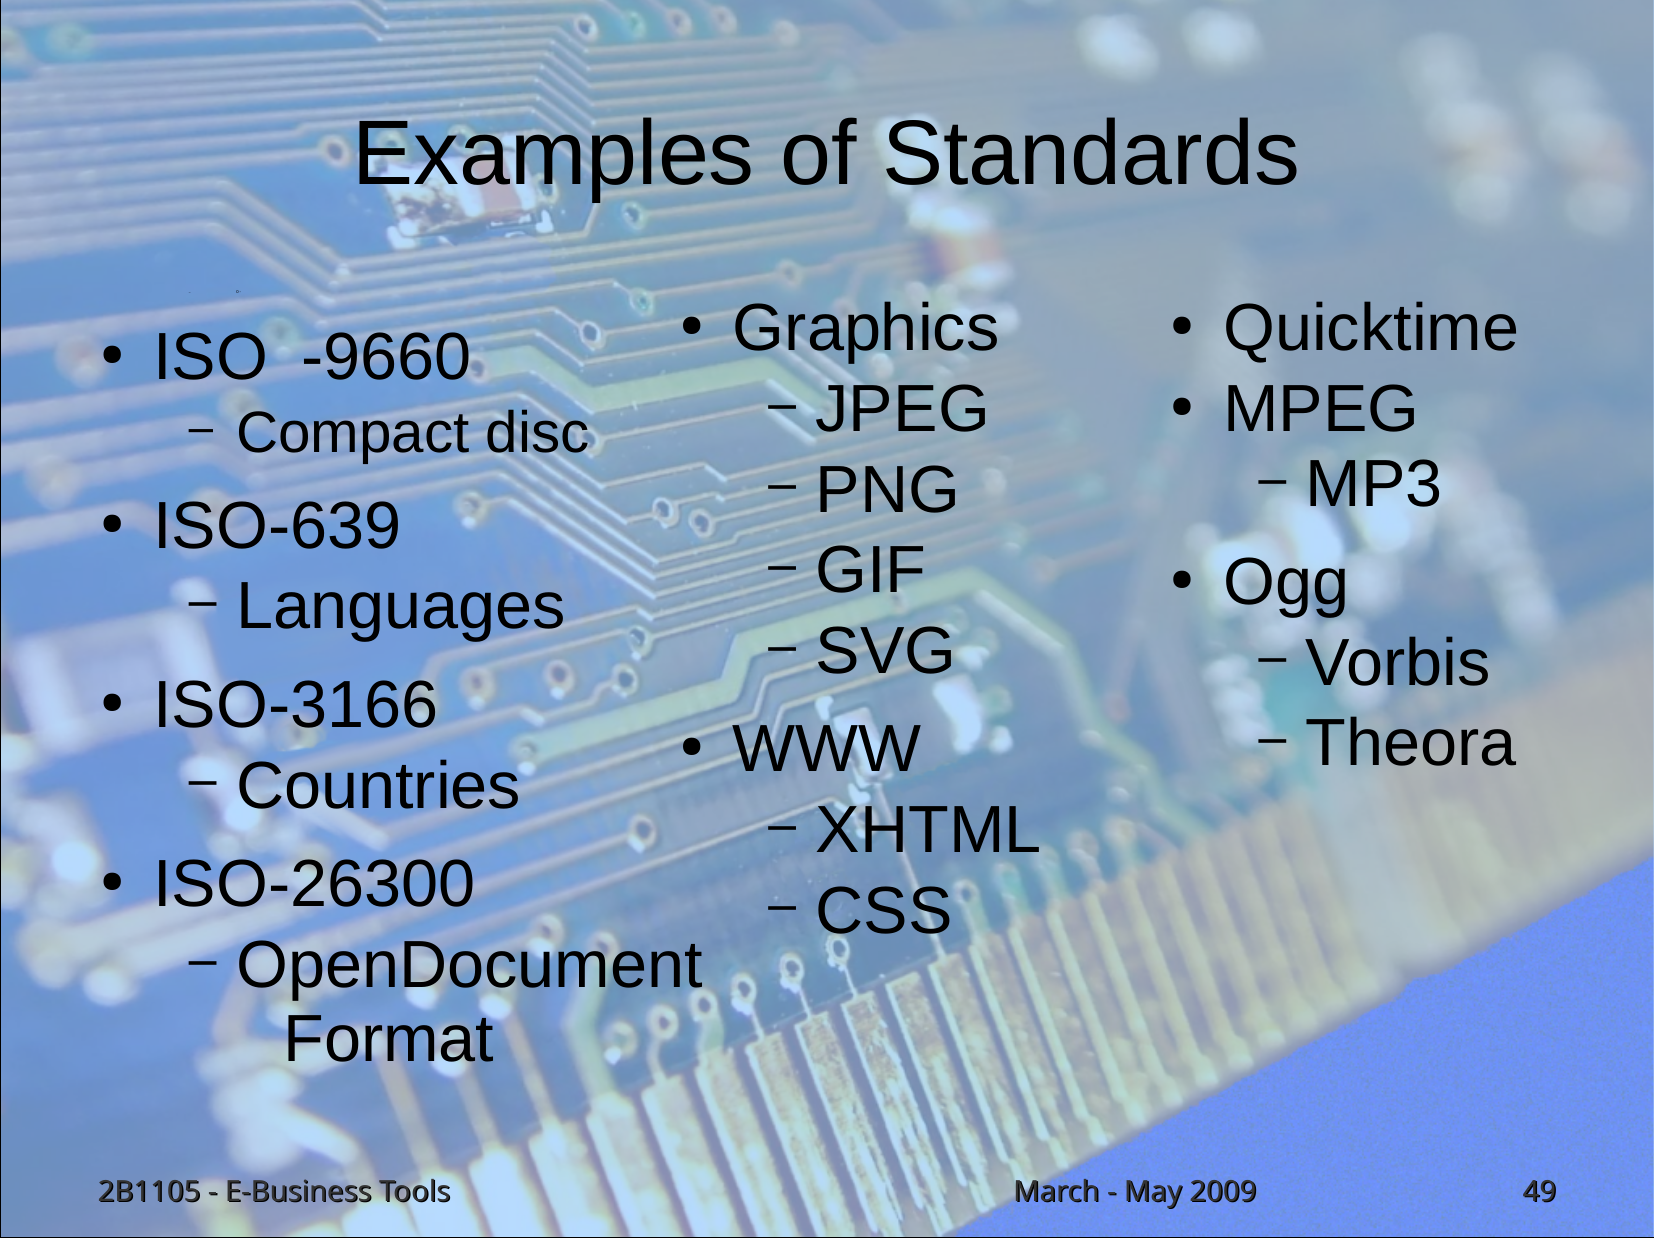

# Examples of Standards
0 -
ISO	-9660
Compact disc
ISO-639
Languages
ISO-3166
Countries
ISO-26300
OpenDocument Format
Graphics
JPEG
PNG
GIF
SVG
WWW
XHTML
CSS
Quicktime
MPEG
MP3
Ogg
Vorbis
Theora